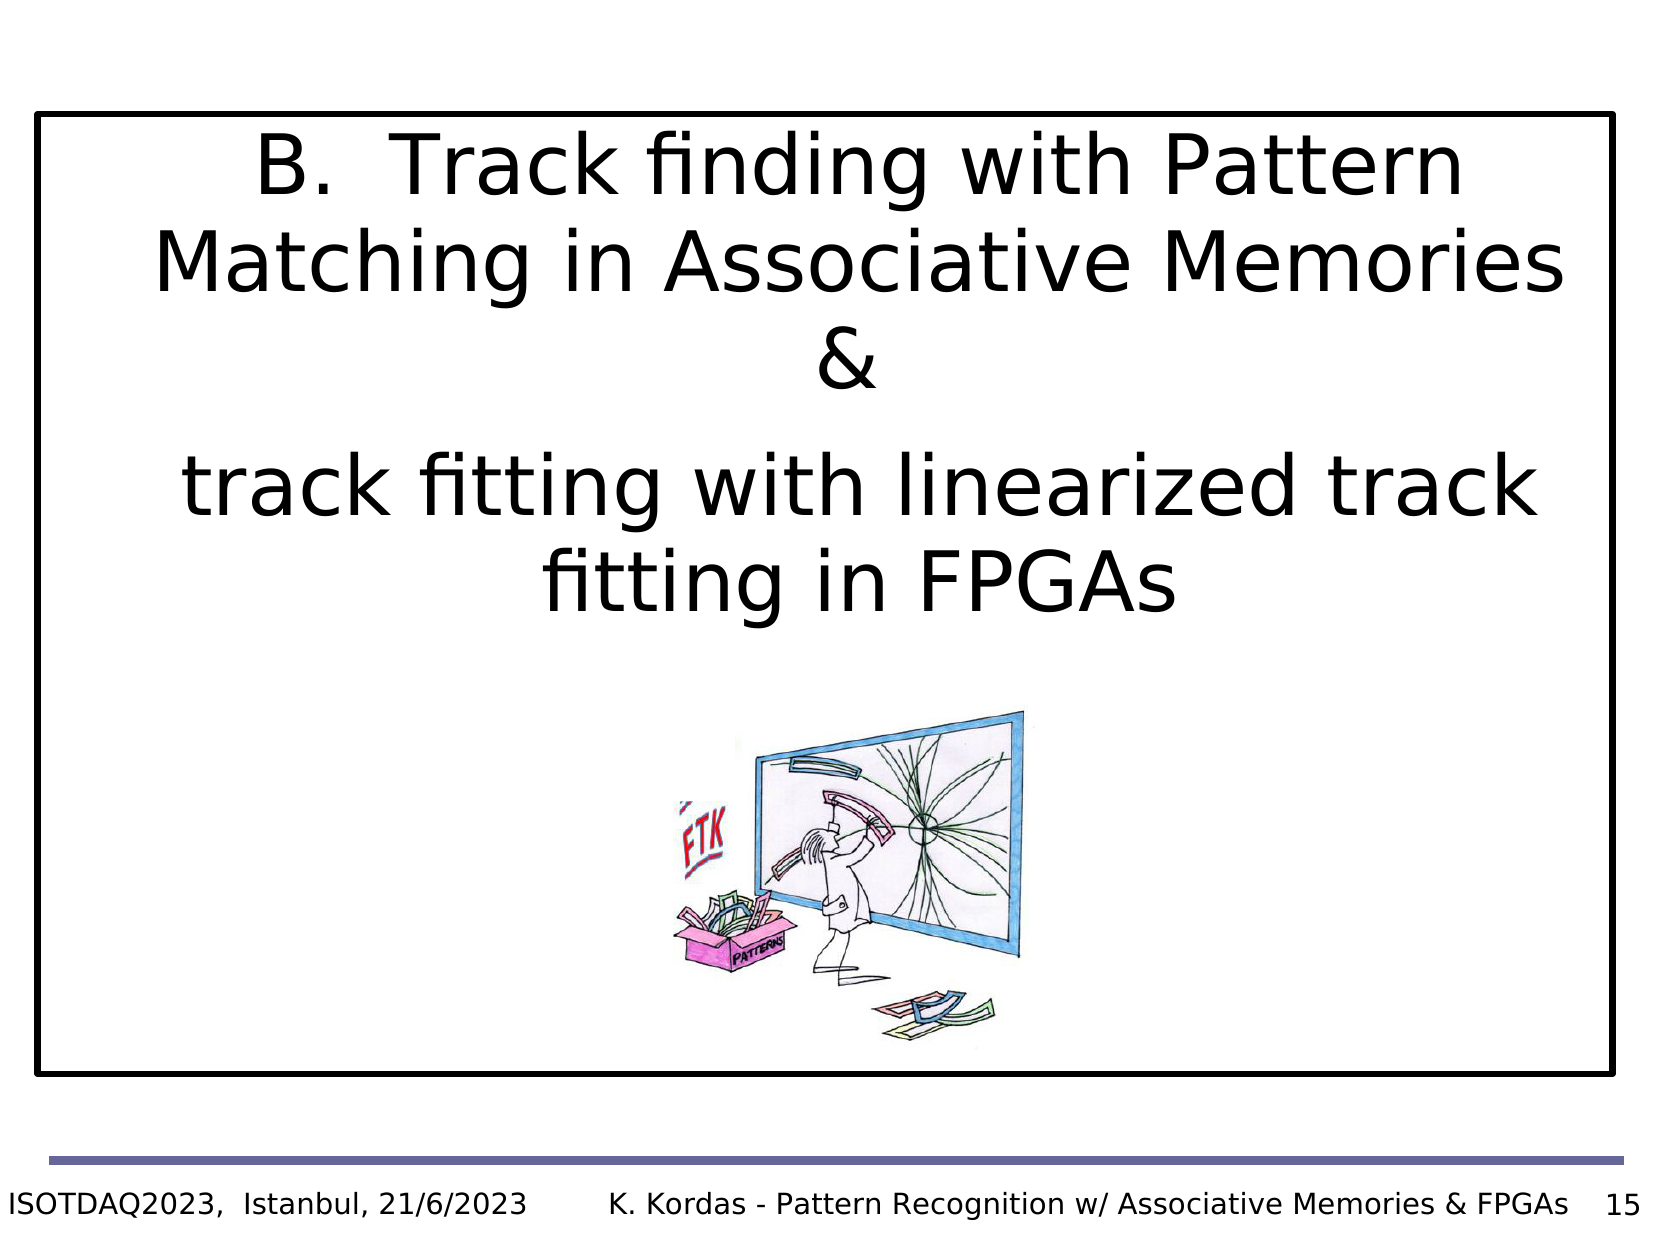

# B. Track finding with Pattern Matching in Associative Memories &
track fitting with linearized track fitting in FPGAs
ISOTDAQ2023, Istanbul, 21/6/2023
K. Kordas - Pattern Recognition w/ Associative Memories & FPGAs
15